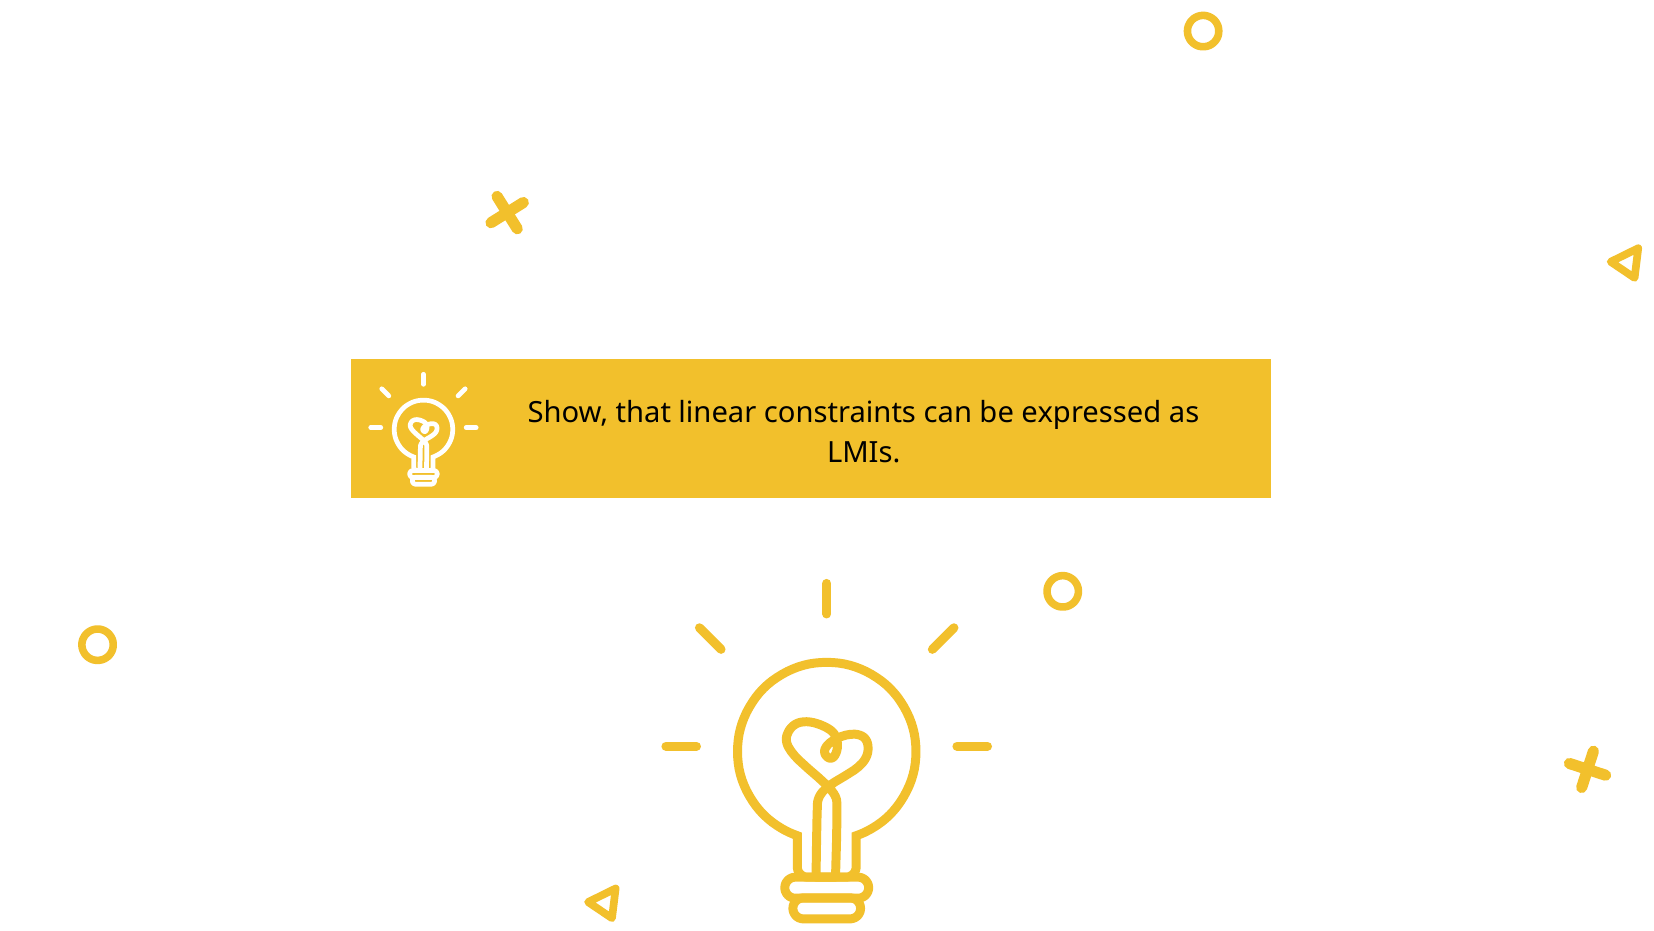

Show, that linear constraints can be expressed as LMIs.